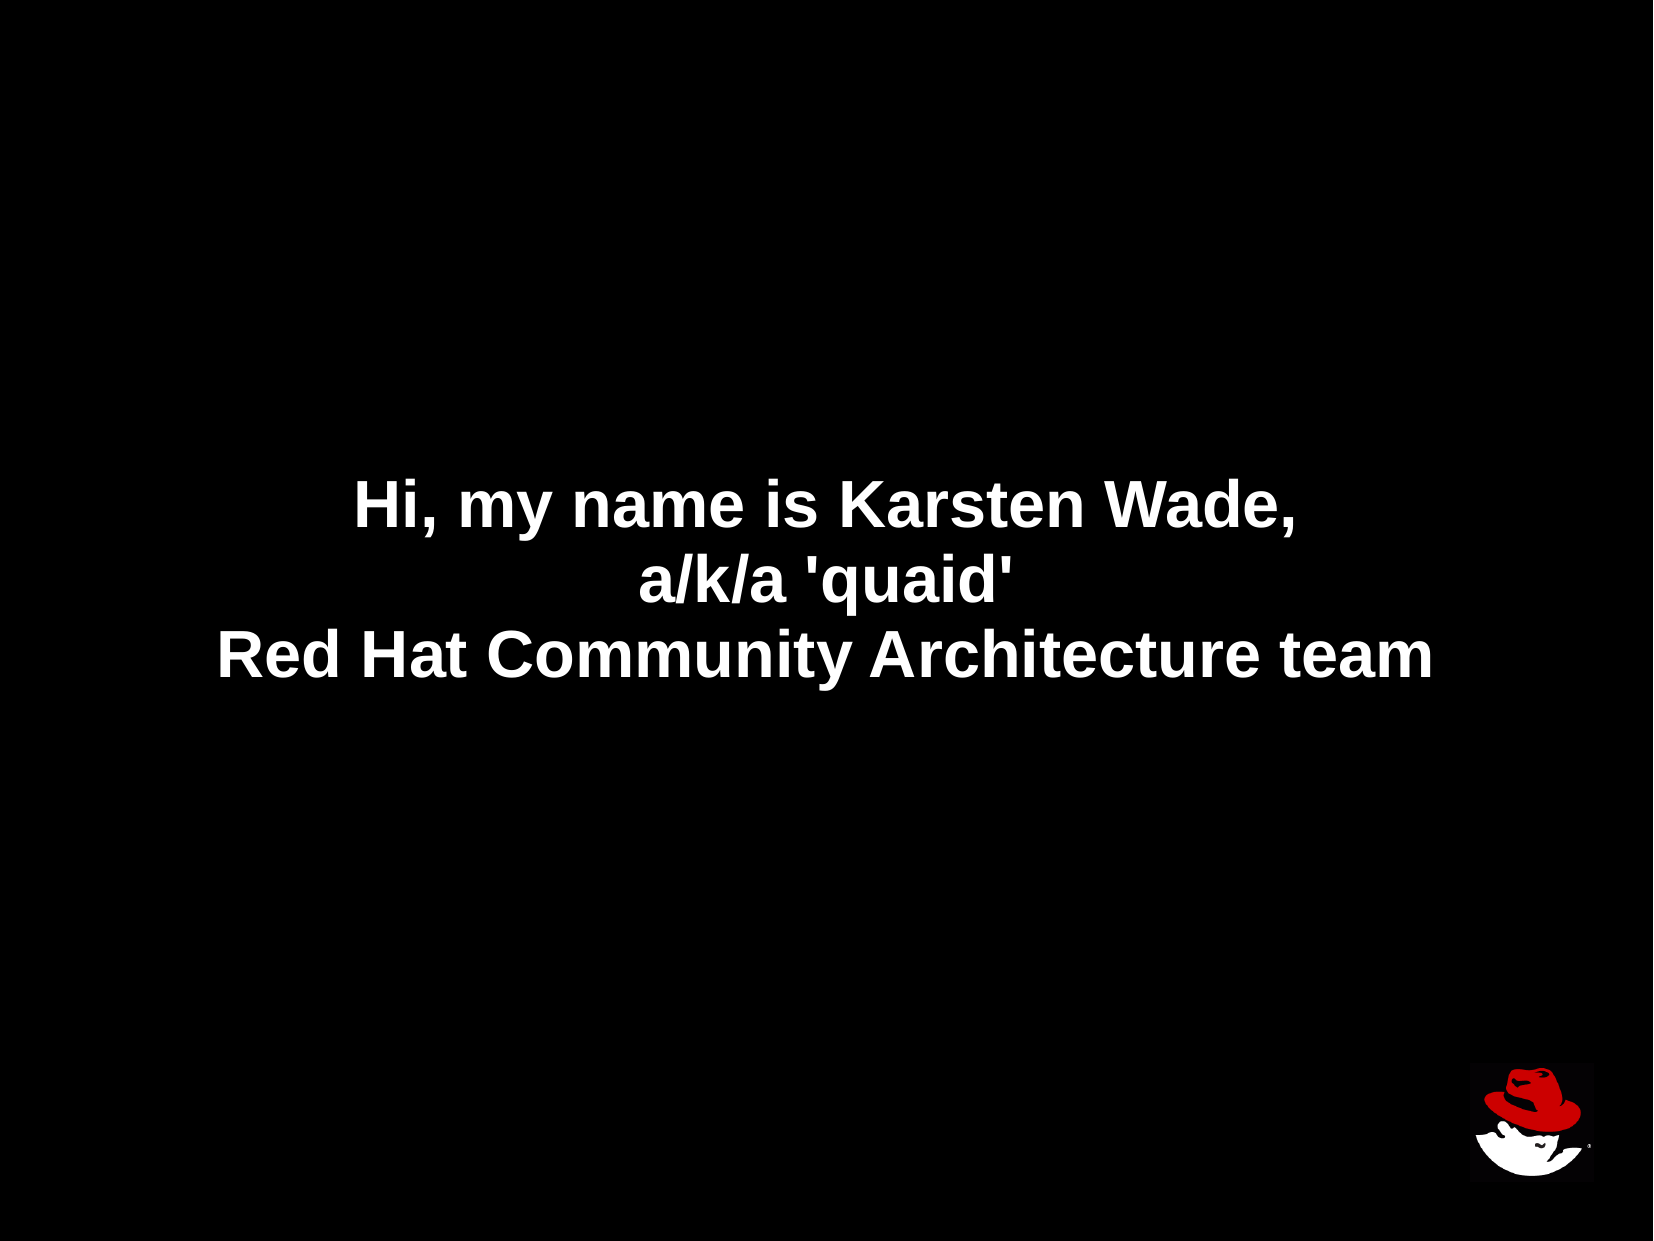

# Hi, my name is Karsten Wade,
a/k/a 'quaid'
Red Hat Community Architecture team